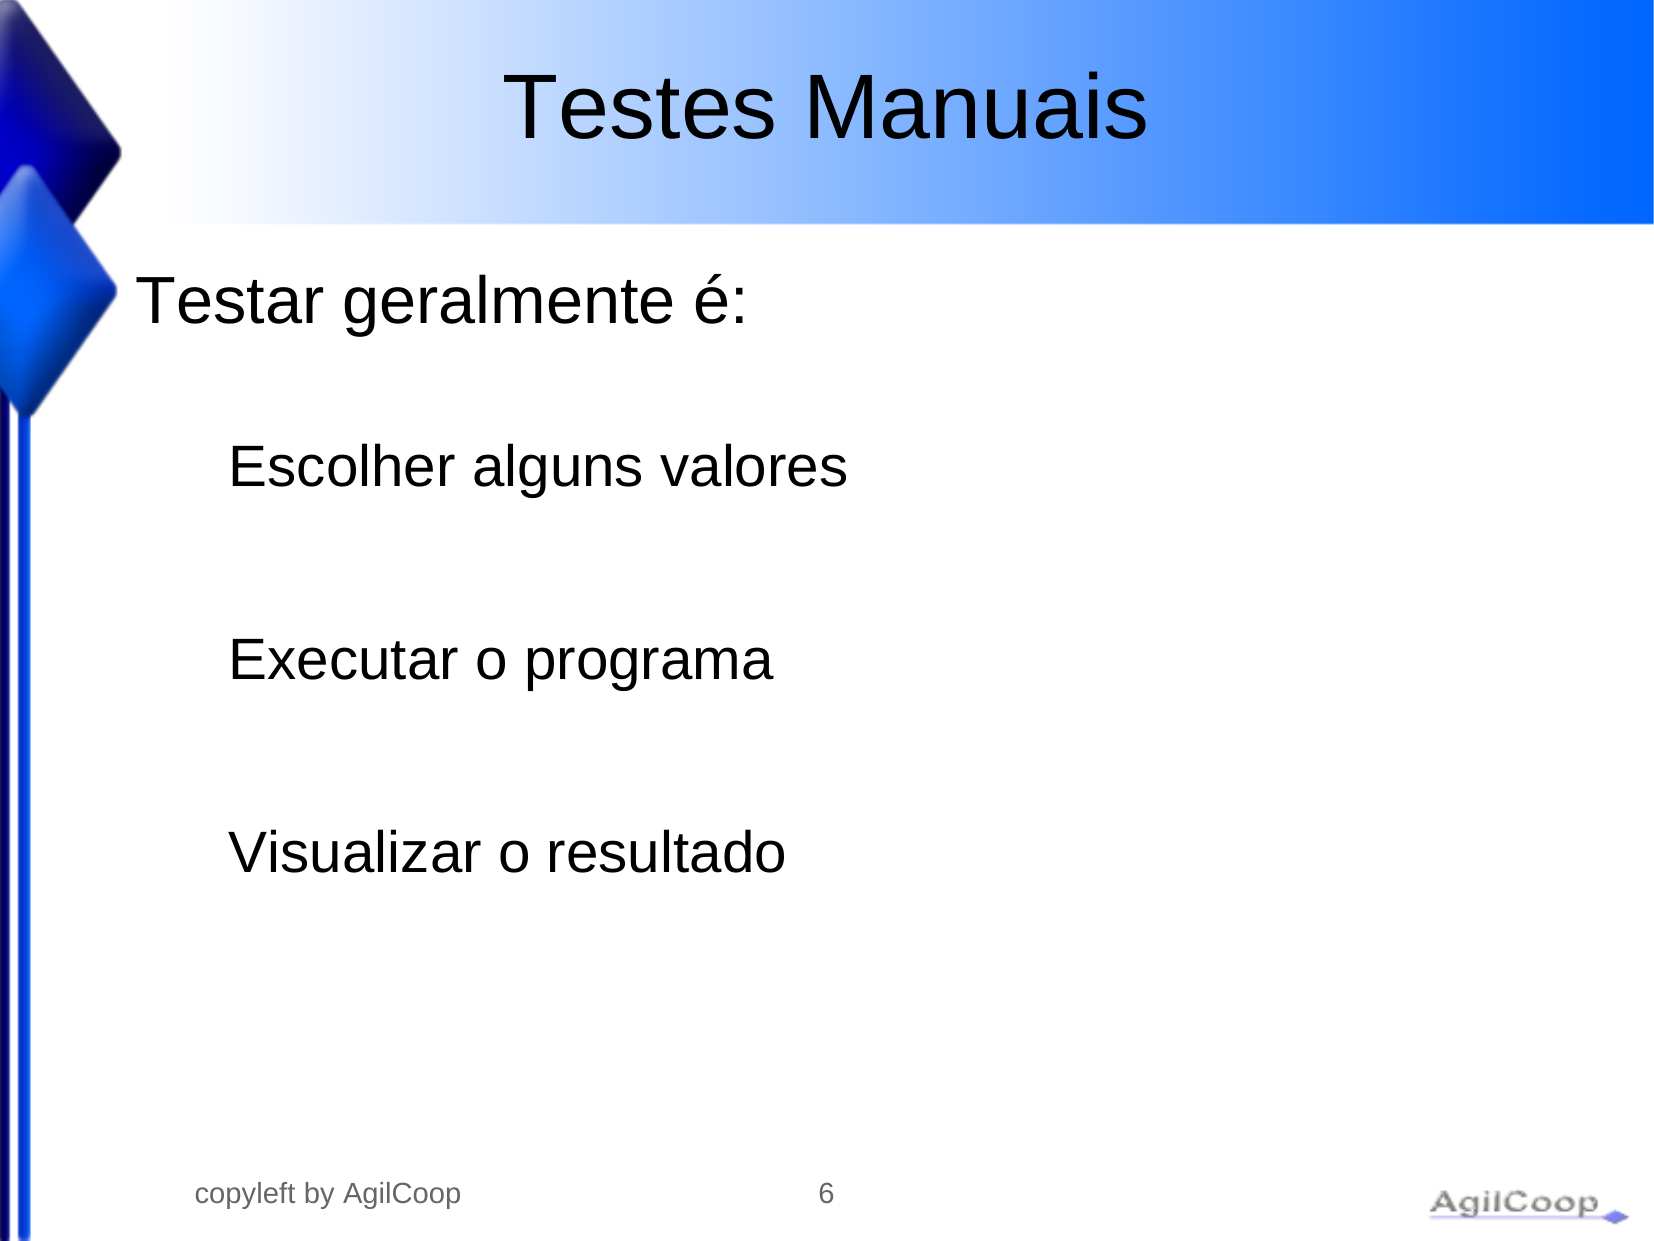

# Testes Manuais
Testar geralmente é:
 Escolher alguns valores
 Executar o programa
 Visualizar o resultado
copyleft by AgilCoop
6